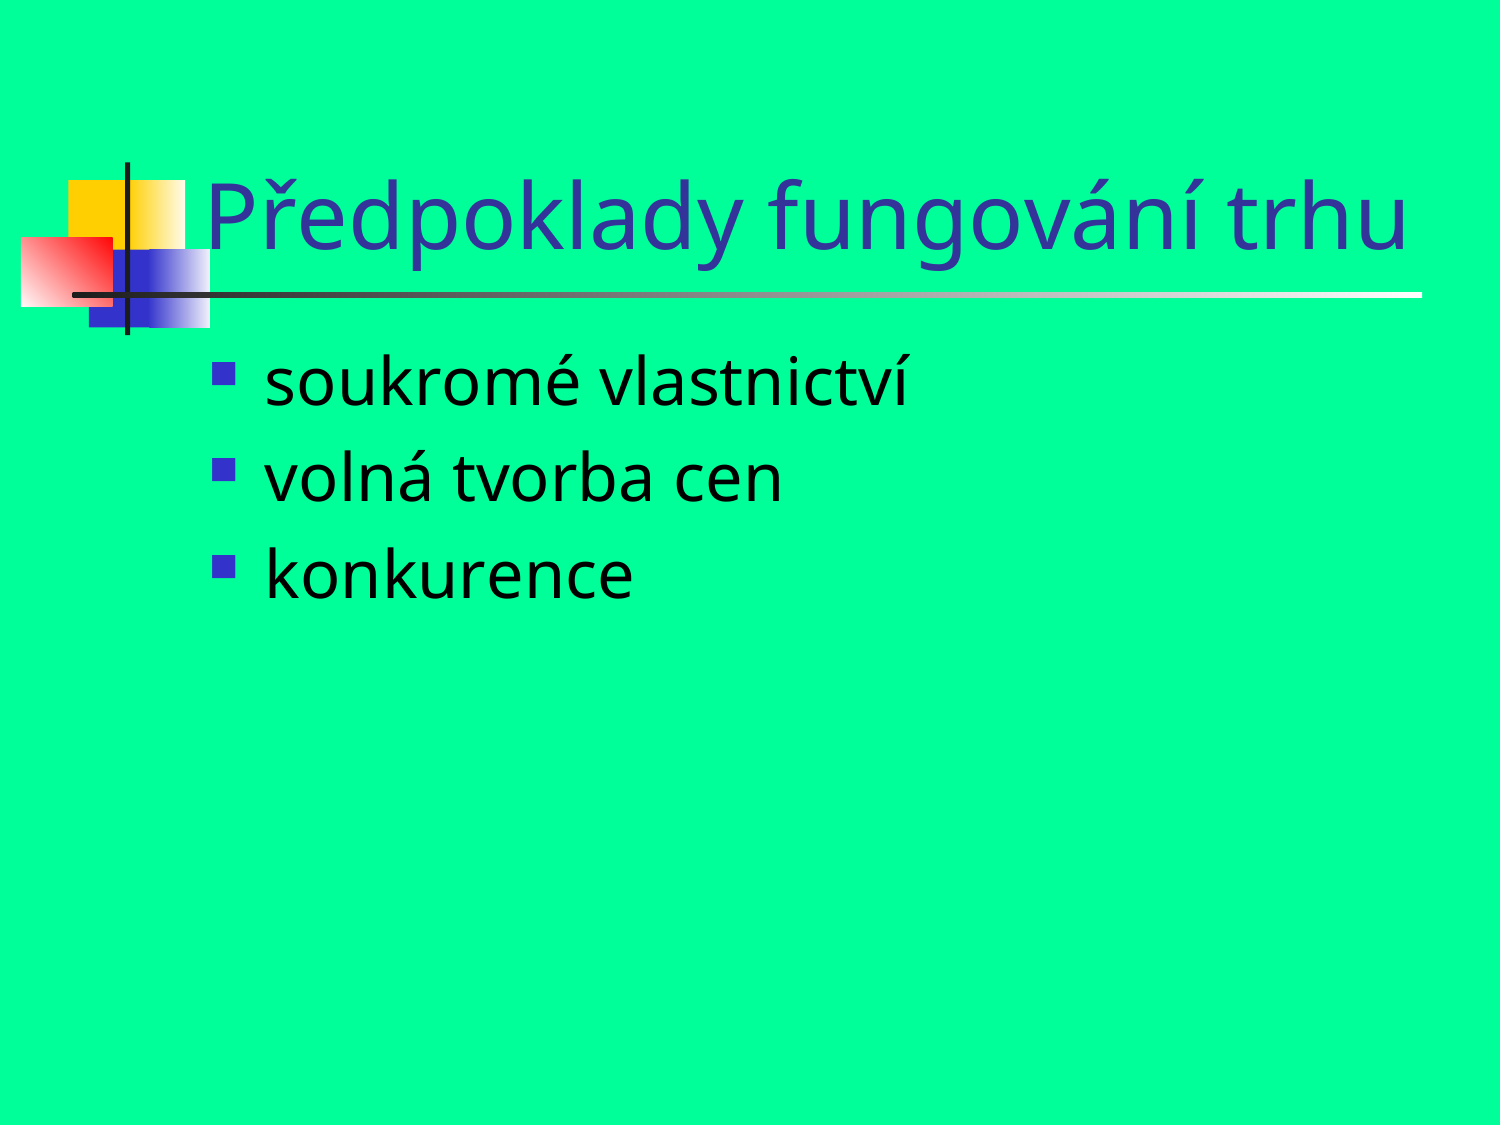

# Předpoklady fungování trhu
soukromé vlastnictví
volná tvorba cen
konkurence